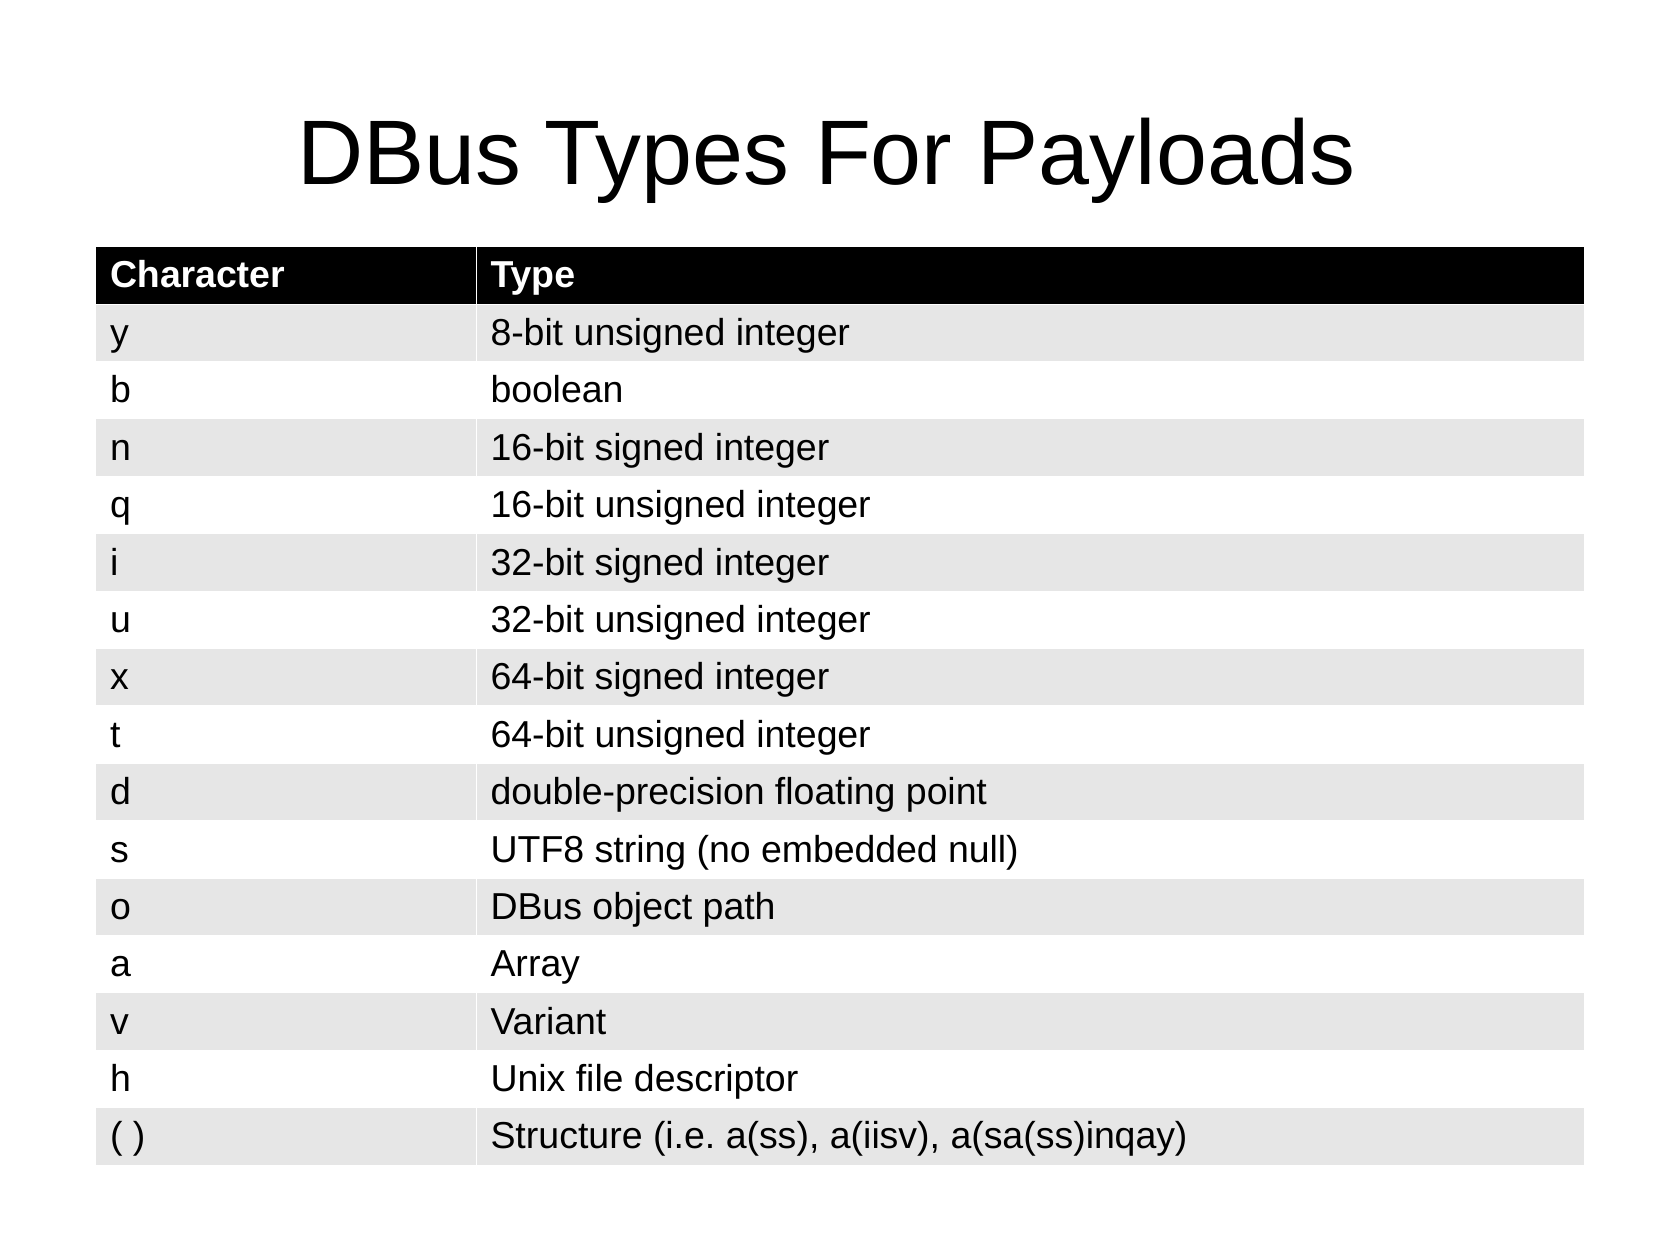

# DBus Types For Payloads
| Character | Type |
| --- | --- |
| y | 8-bit unsigned integer |
| b | boolean |
| n | 16-bit signed integer |
| q | 16-bit unsigned integer |
| i | 32-bit signed integer |
| u | 32-bit unsigned integer |
| x | 64-bit signed integer |
| t | 64-bit unsigned integer |
| d | double-precision floating point |
| s | UTF8 string (no embedded null) |
| o | DBus object path |
| a | Array |
| v | Variant |
| h | Unix file descriptor |
| ( ) | Structure (i.e. a(ss), a(iisv), a(sa(ss)inqay) |